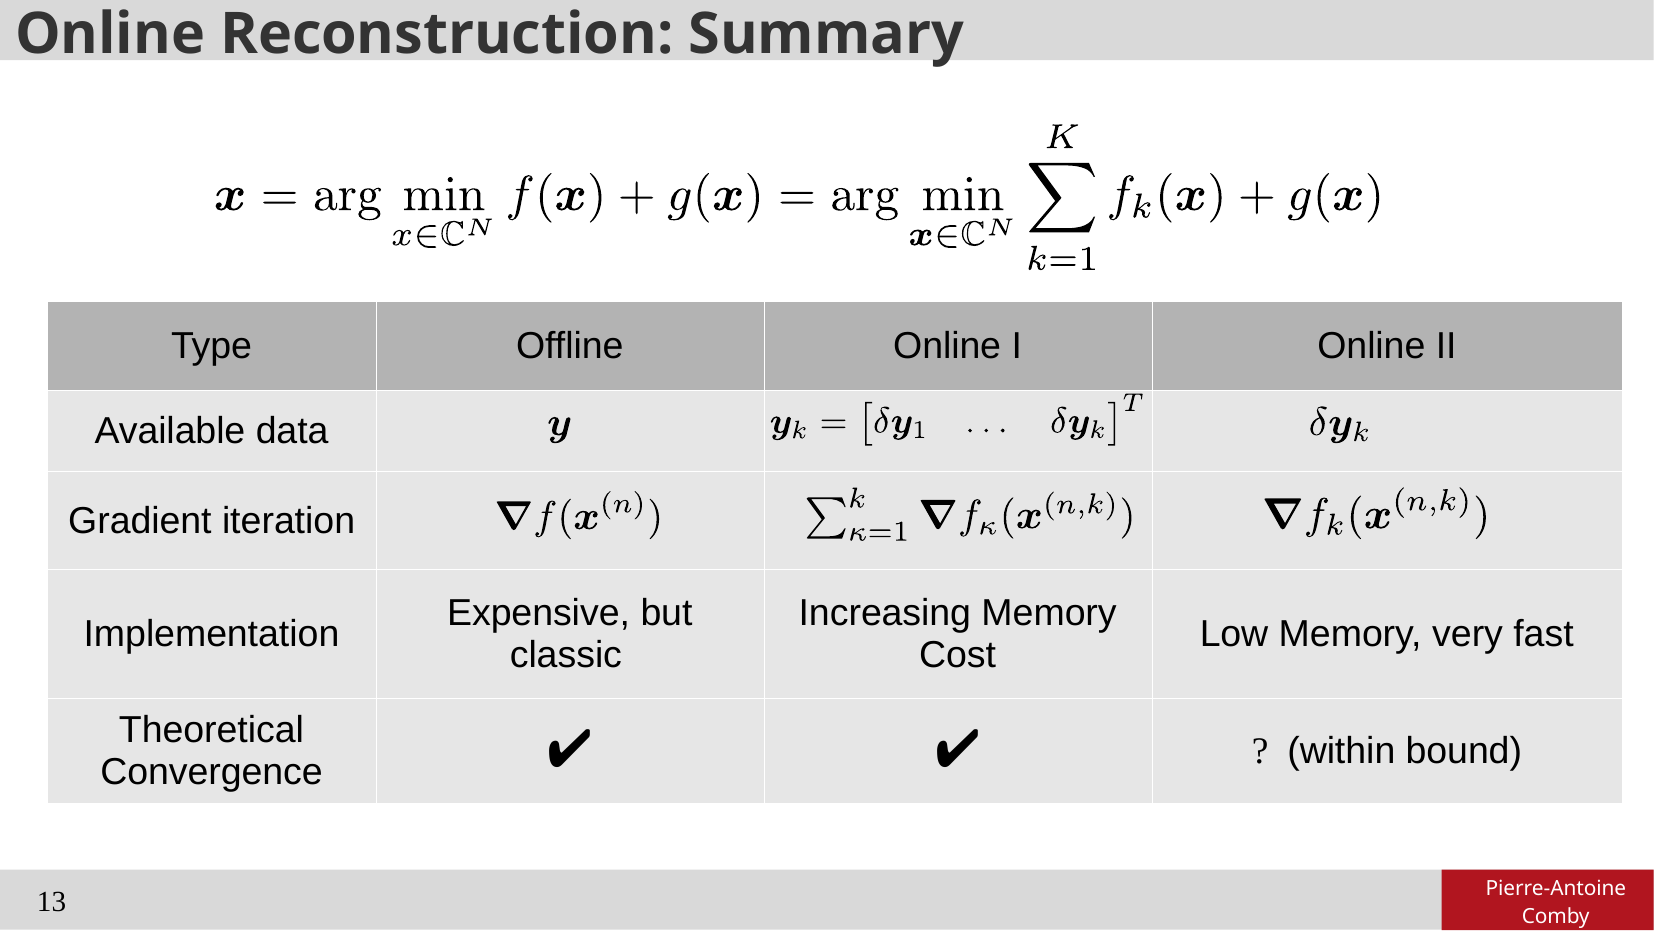

# Online Reconstruction: Summary
| Type | Offline | Online I | Online II |
| --- | --- | --- | --- |
| Available data | | | |
| Gradient iteration | | | |
| Implementation | Expensive, but classic | Increasing Memory Cost | Low Memory, very fast |
| Theoretical Convergence | ✔ | ✔ | ? (within bound) |
13